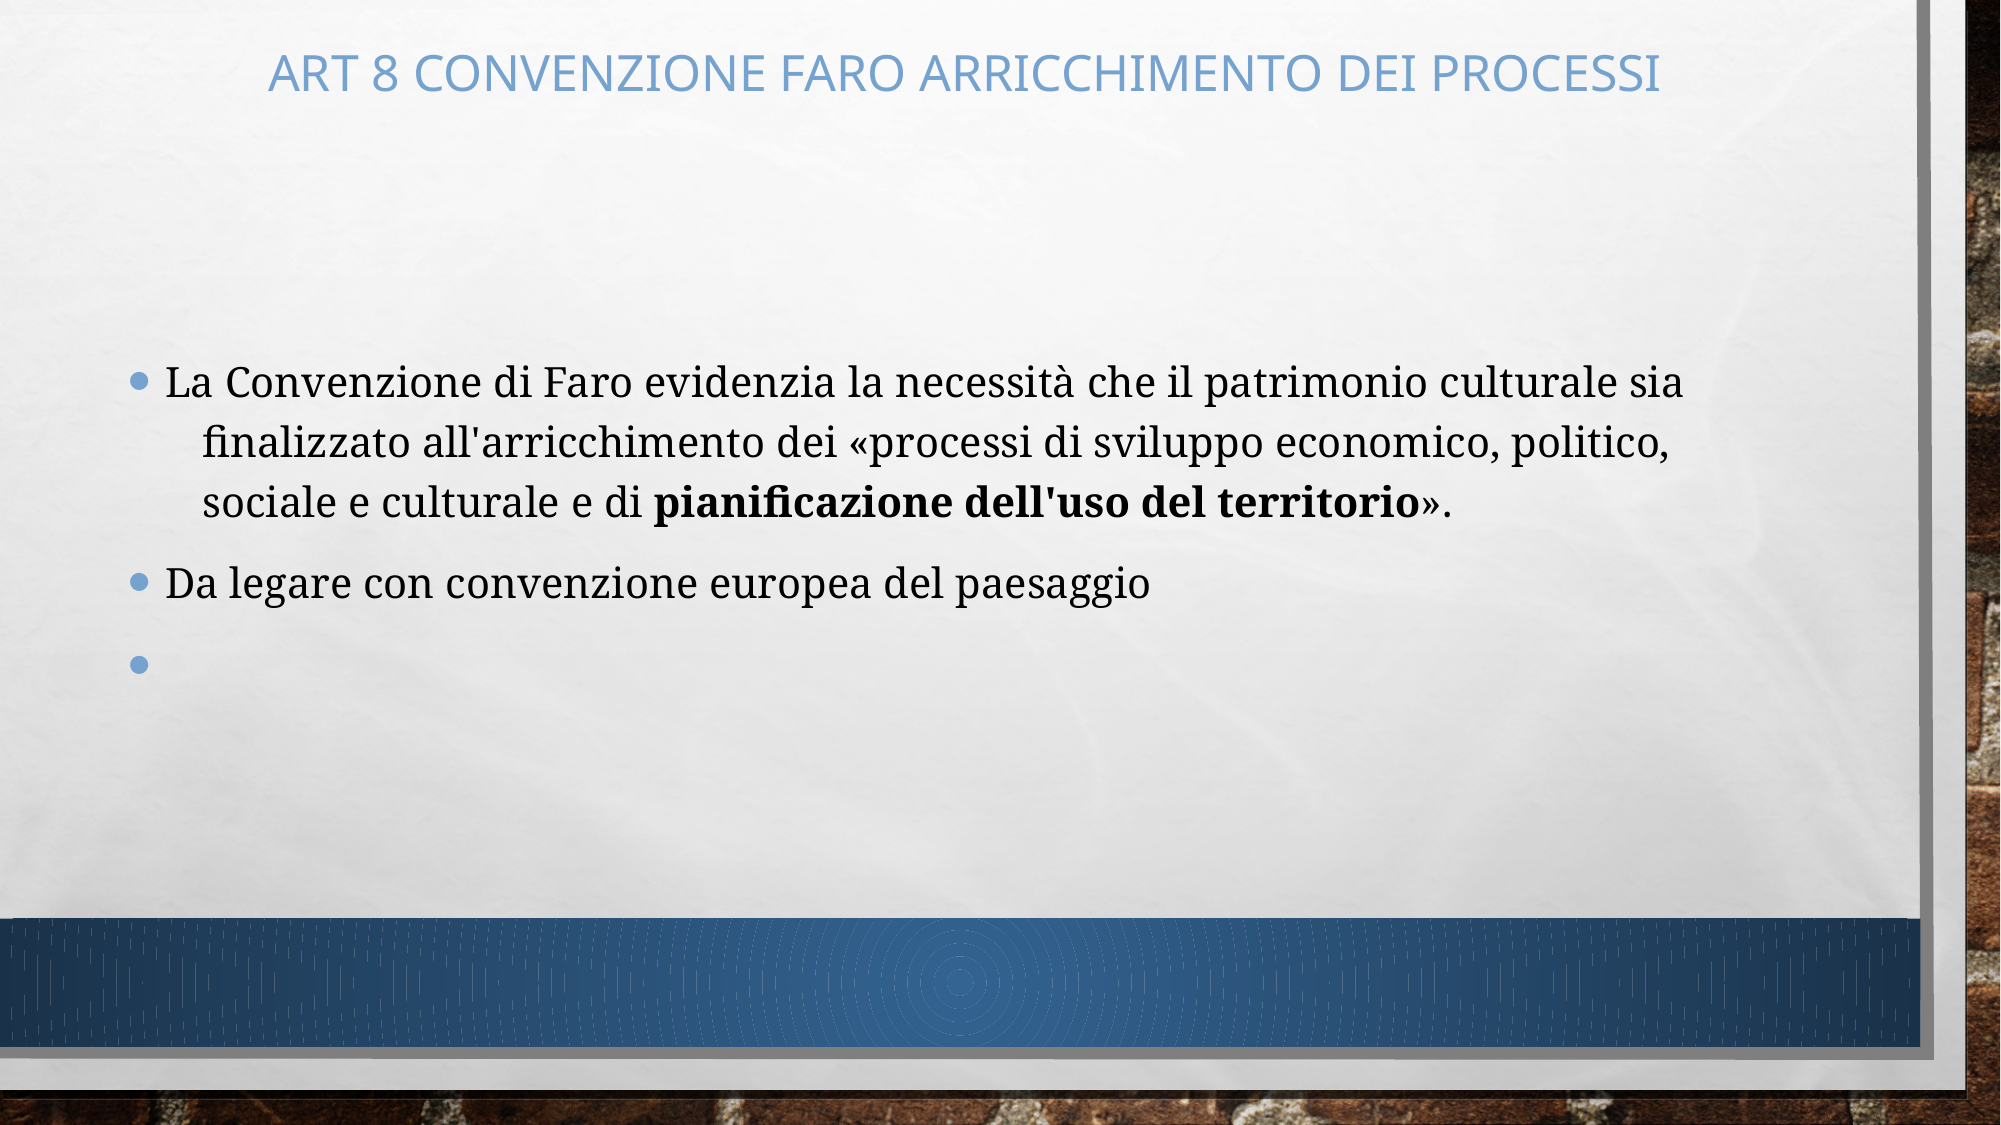

# Art 8 convenzione Faro arricchimento dei processi
La Convenzione di Faro evidenzia la necessità che il patrimonio culturale sia finalizzato all'arricchimento dei «processi di sviluppo economico, politico, sociale e culturale e di pianificazione dell'uso del territorio».
Da legare con convenzione europea del paesaggio